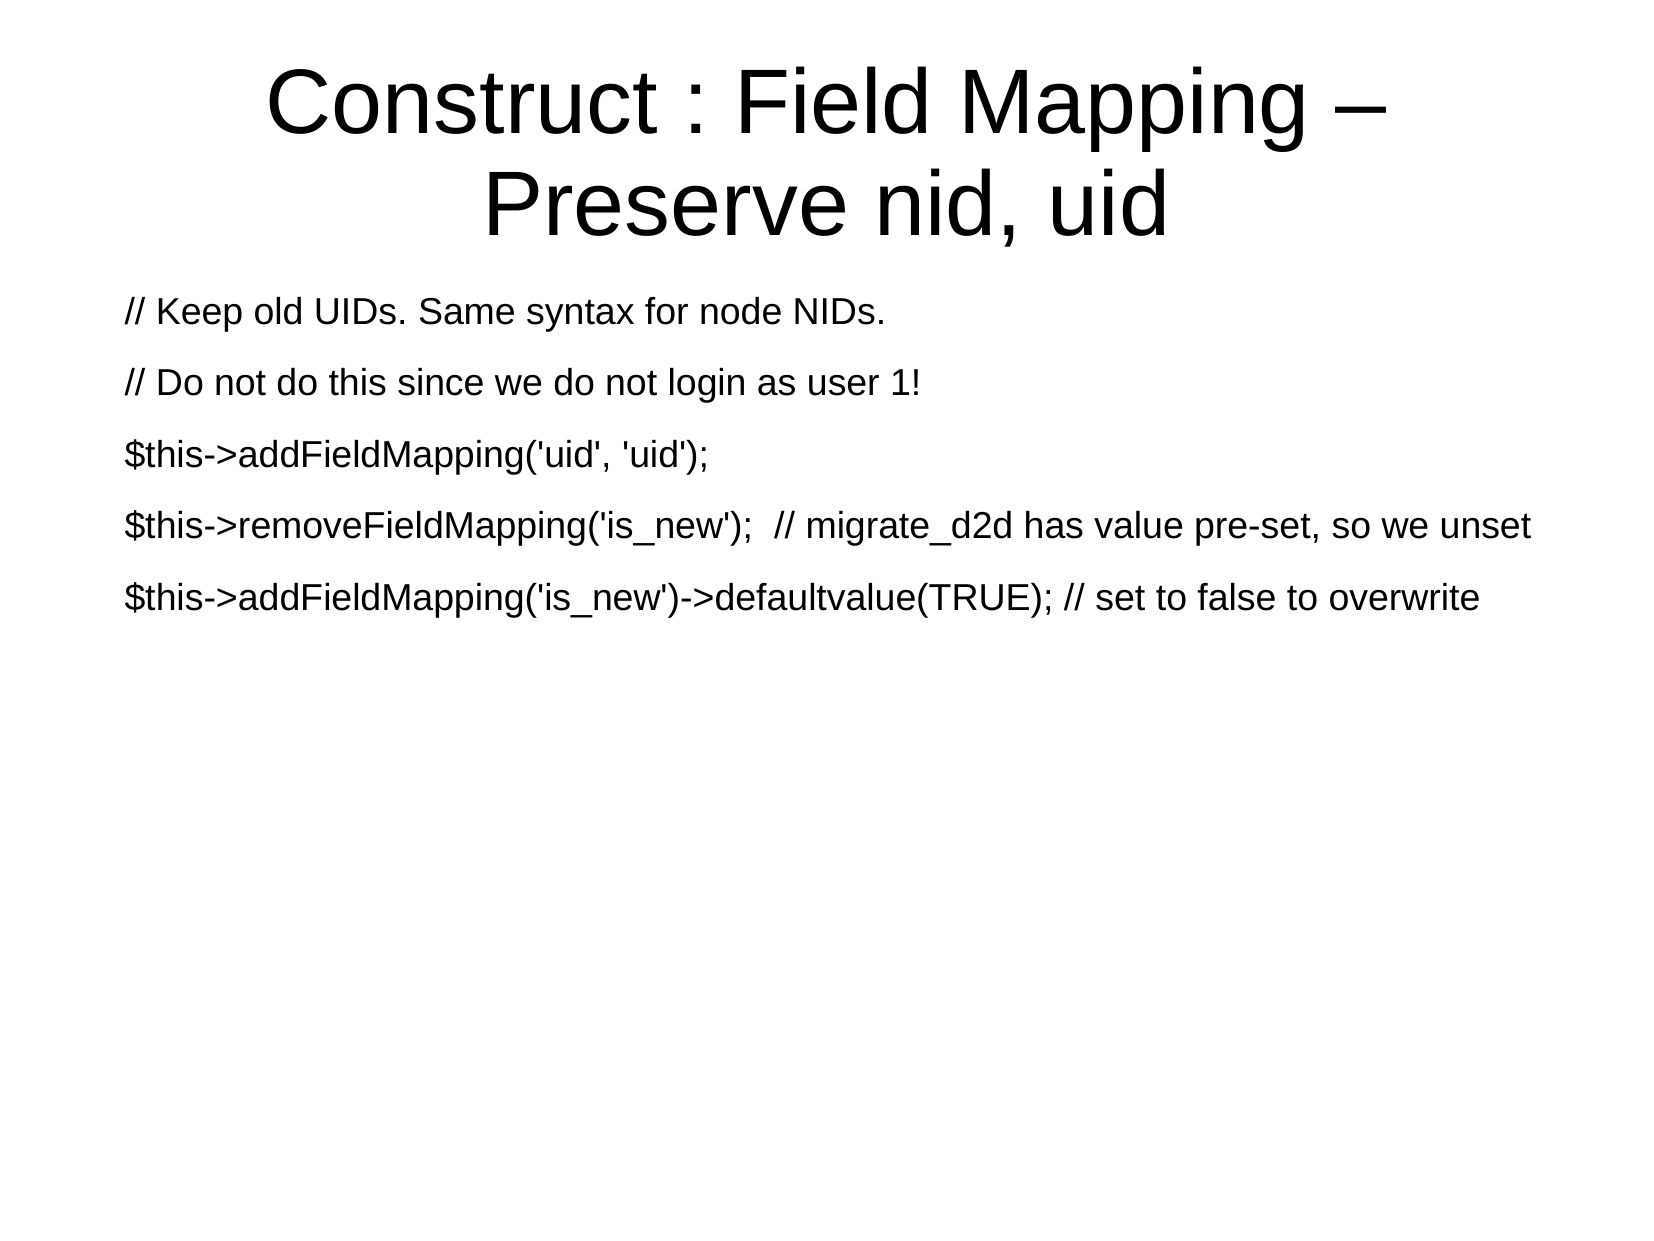

# Construct : Field Mapping – Preserve nid, uid
 // Keep old UIDs. Same syntax for node NIDs.
 // Do not do this since we do not login as user 1!
 $this->addFieldMapping('uid', 'uid');
 $this->removeFieldMapping('is_new'); // migrate_d2d has value pre-set, so we unset
 $this->addFieldMapping('is_new')->defaultvalue(TRUE); // set to false to overwrite